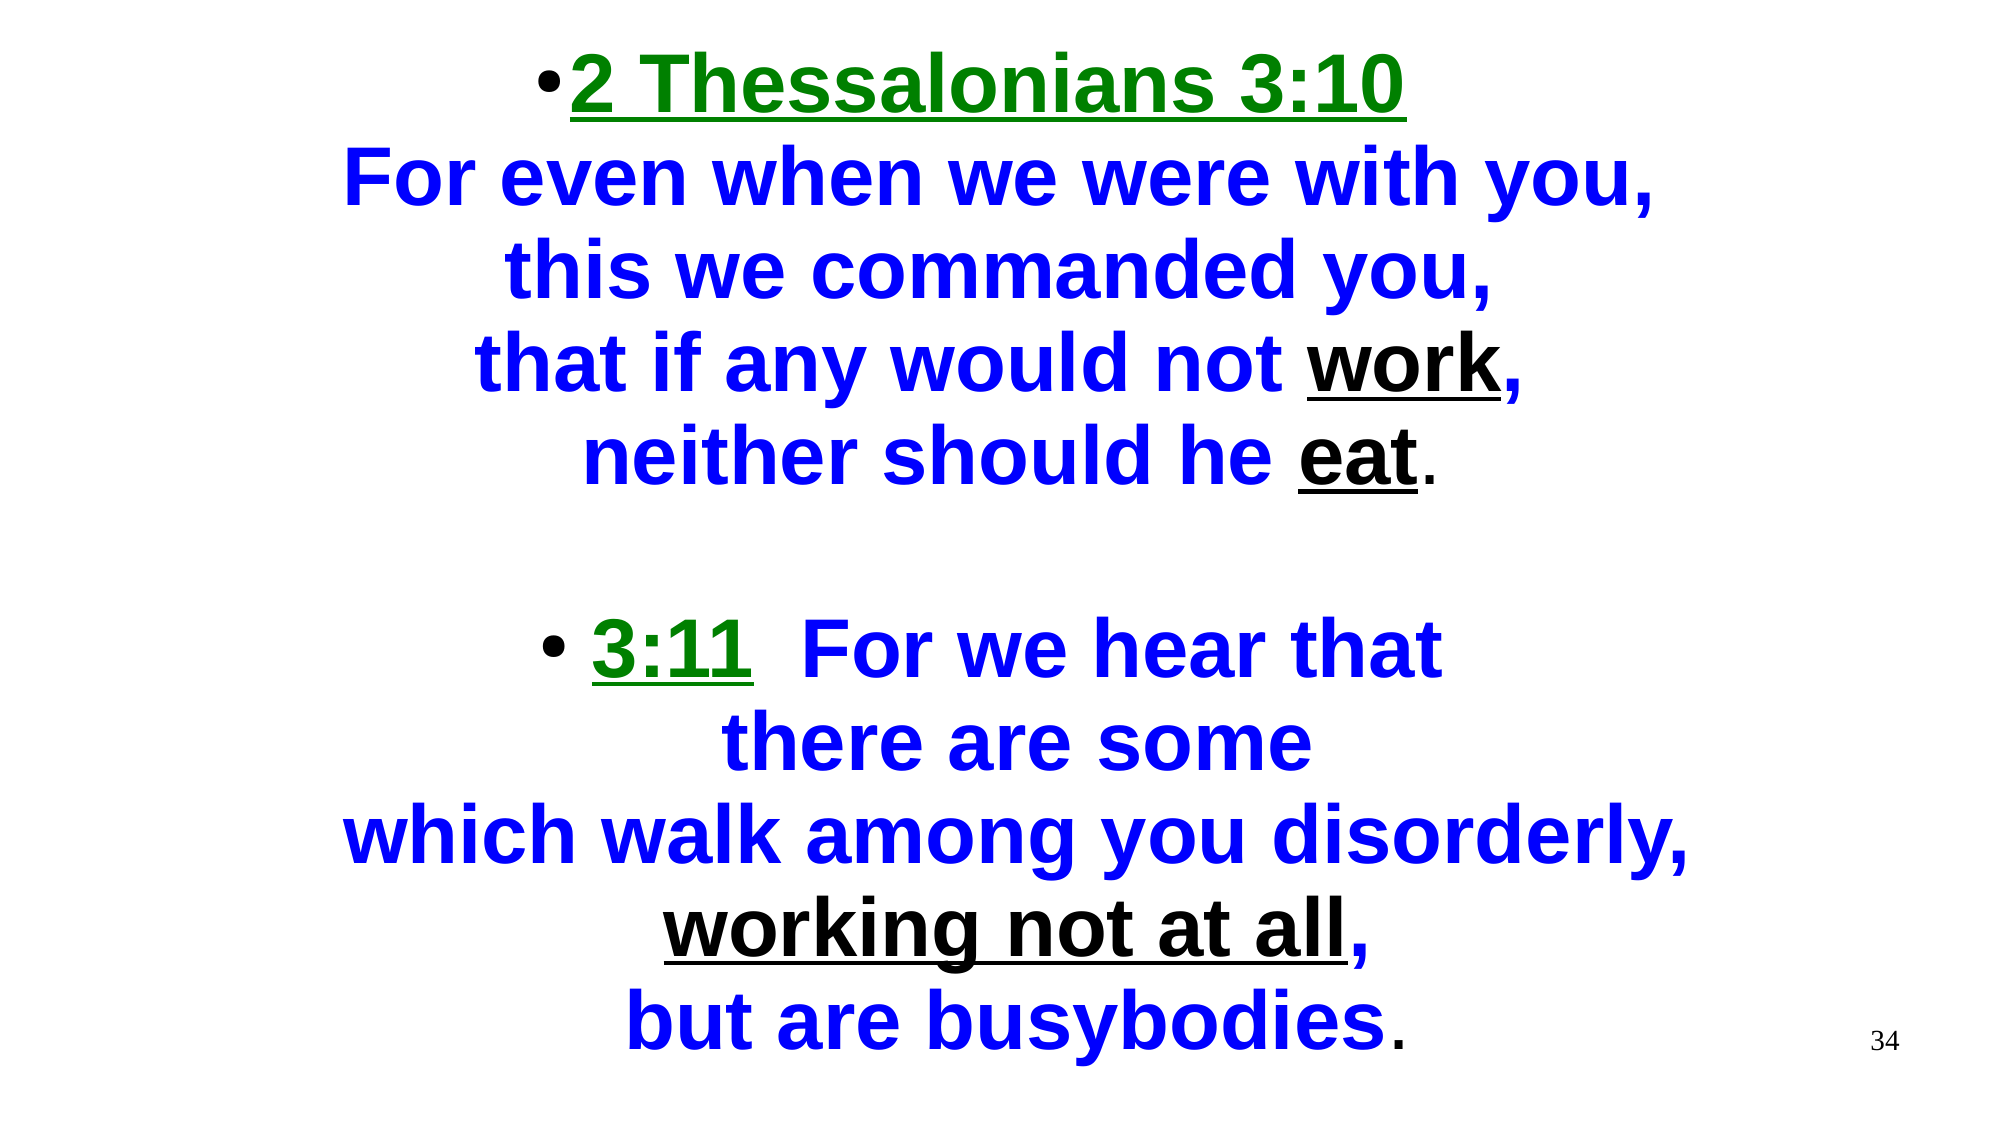

# 2 Thessalonians 3:10  For even when we were with you, this we commanded you, that if any would not work, neither should he eat.
3:11  For we hear that
there are some
which walk among you disorderly,
working not at all,
but are busybodies.
34